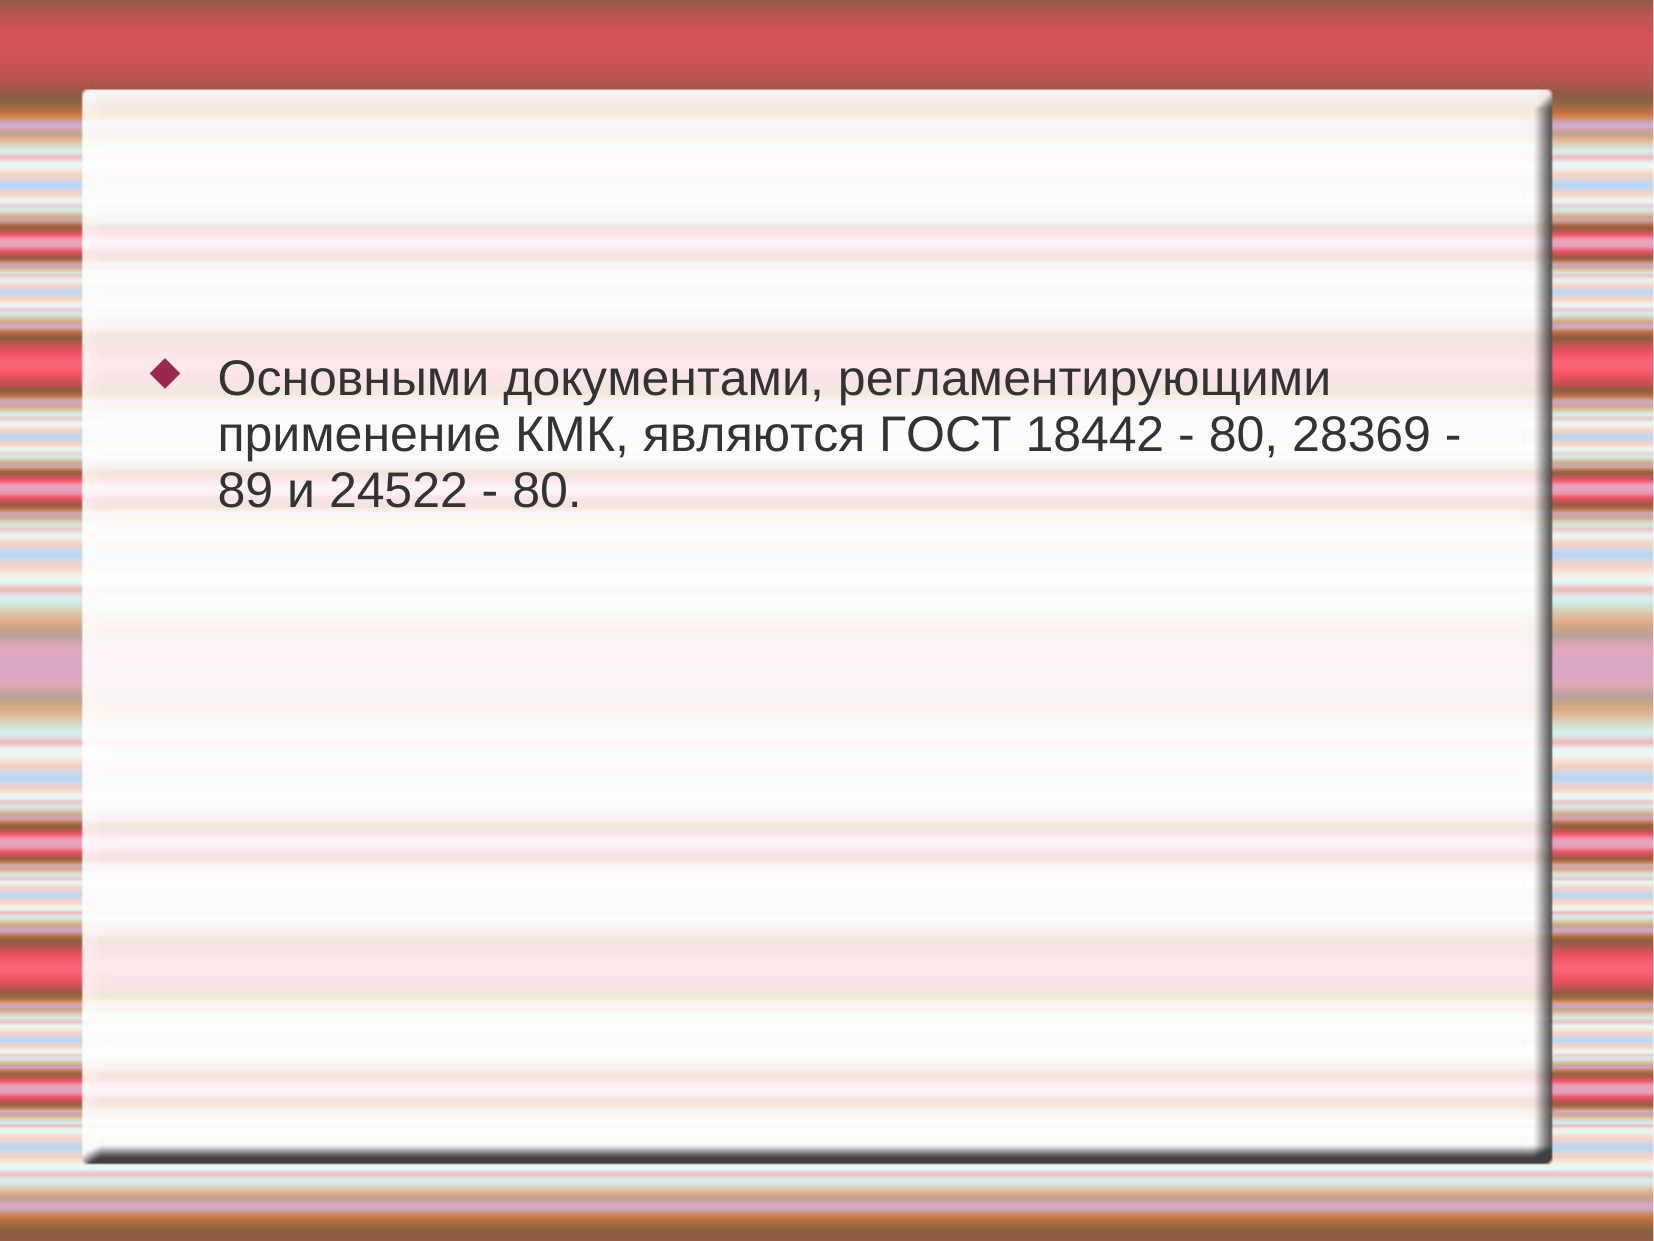

#
Основными документами, регламентирующими применение КМК, являются ГОСТ 18442 - 80, 28369 - 89 и 24522 - 80.